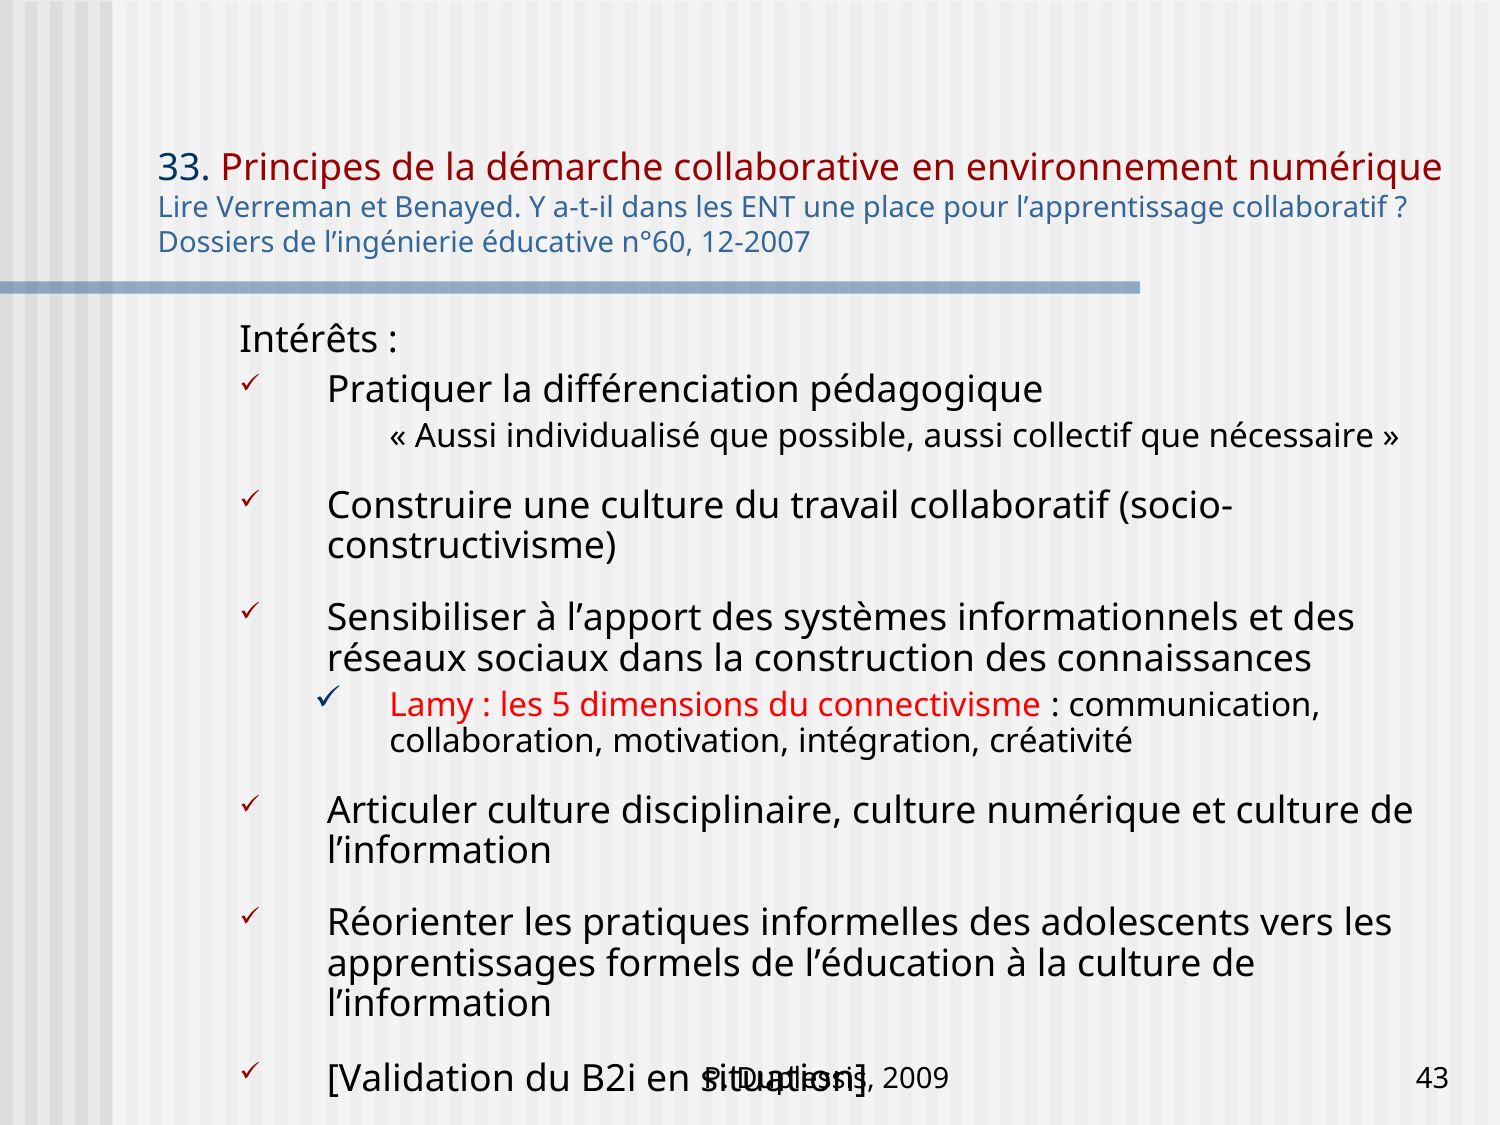

# 33. Principes de la démarche collaborative en environnement numérique Lire Verreman et Benayed. Y a-t-il dans les ENT une place pour l’apprentissage collaboratif ? Dossiers de l’ingénierie éducative n°60, 12-2007
Intérêts :
Pratiquer la différenciation pédagogique
	« Aussi individualisé que possible, aussi collectif que nécessaire »
Construire une culture du travail collaboratif (socio-constructivisme)
Sensibiliser à l’apport des systèmes informationnels et des réseaux sociaux dans la construction des connaissances
Lamy : les 5 dimensions du connectivisme : communication, collaboration, motivation, intégration, créativité
Articuler culture disciplinaire, culture numérique et culture de l’information
Réorienter les pratiques informelles des adolescents vers les apprentissages formels de l’éducation à la culture de l’information
[Validation du B2i en situation]
P. Duplessis, 2009
43